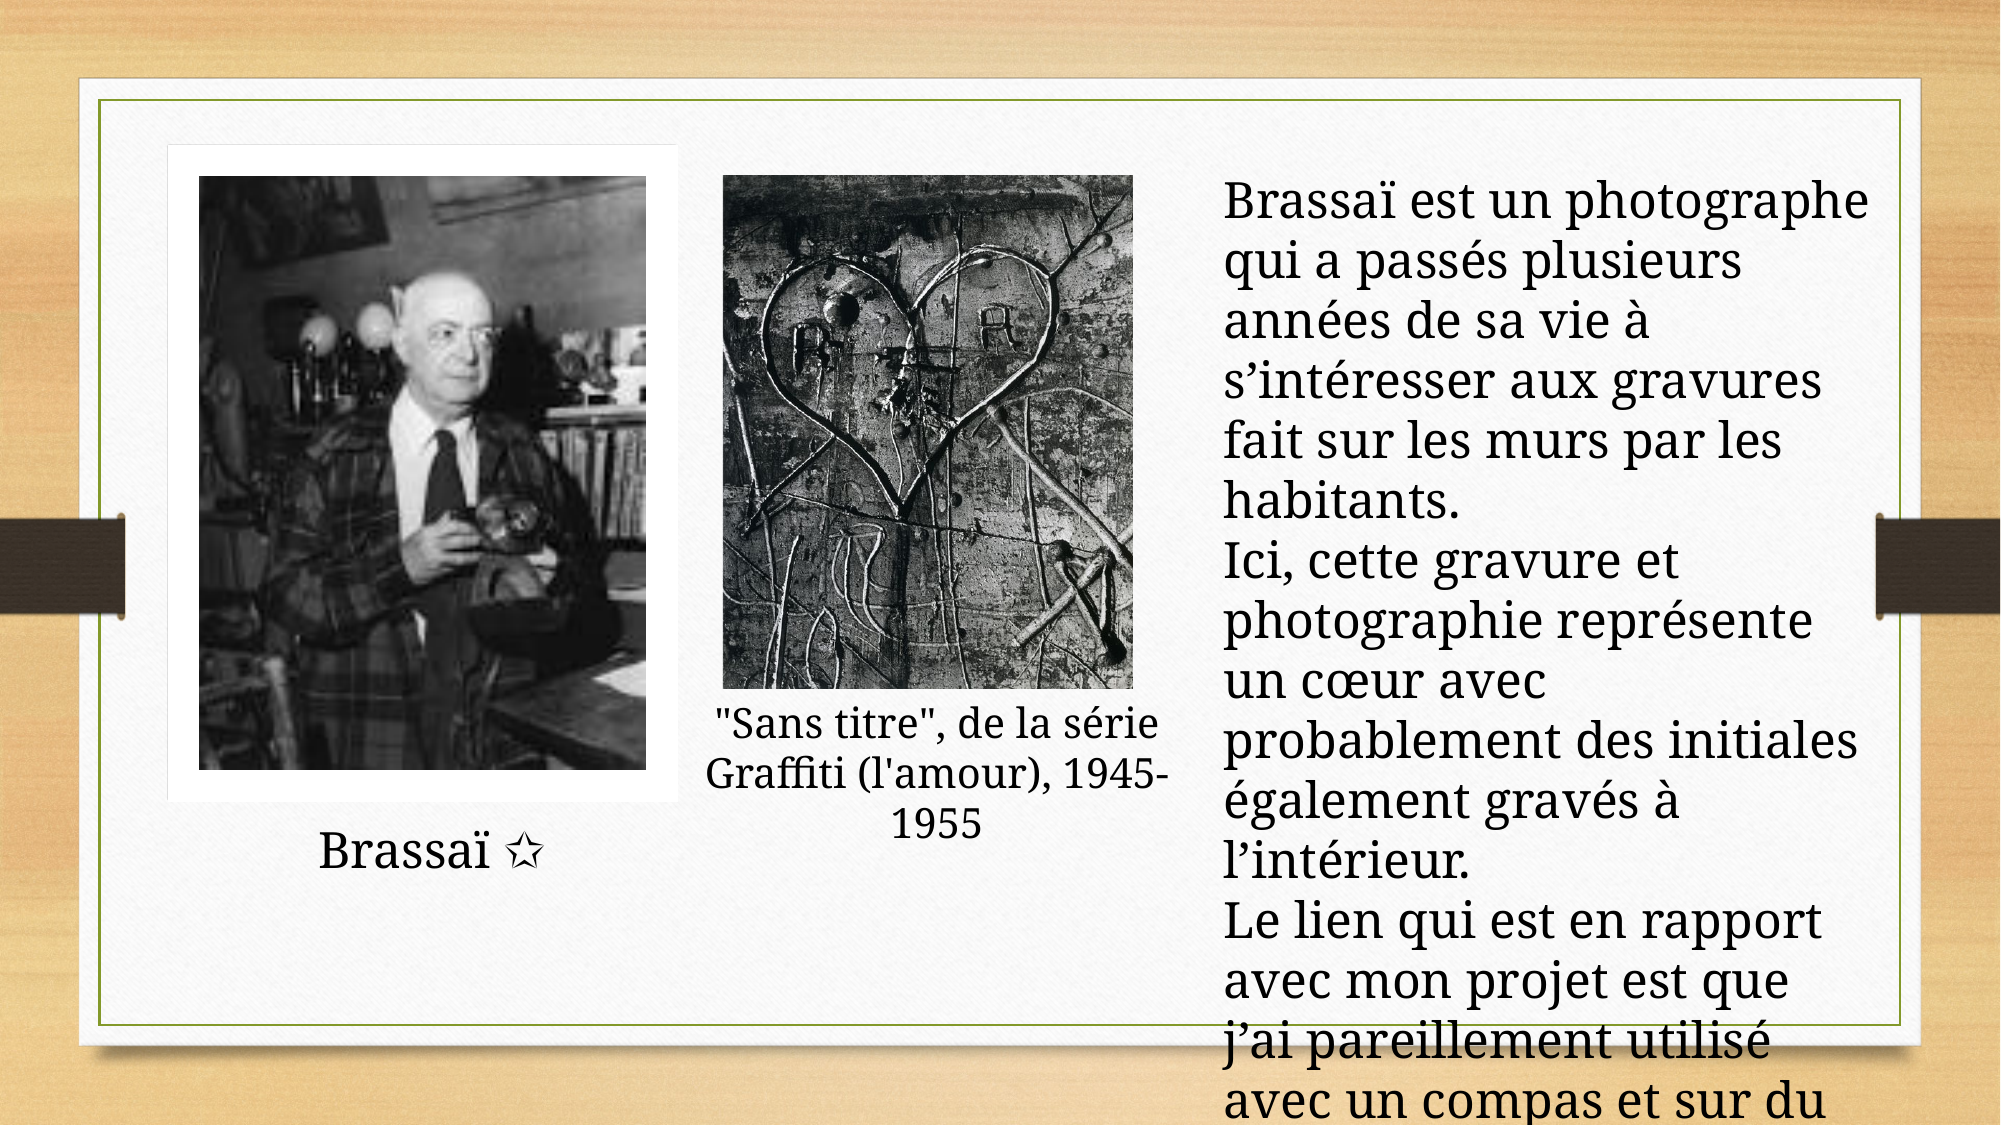

Brassaï est un photographe qui a passés plusieurs années de sa vie à s’intéresser aux gravures fait sur les murs par les habitants.
Ici, cette gravure et photographie représente un cœur avec probablement des initiales également gravés à l’intérieur.
Le lien qui est en rapport avec mon projet est que j’ai pareillement utilisé avec un compas et sur du papier cette technique de gravure.
"Sans titre", de la série Graffiti (l'amour), 1945-1955
Brassaï ✩